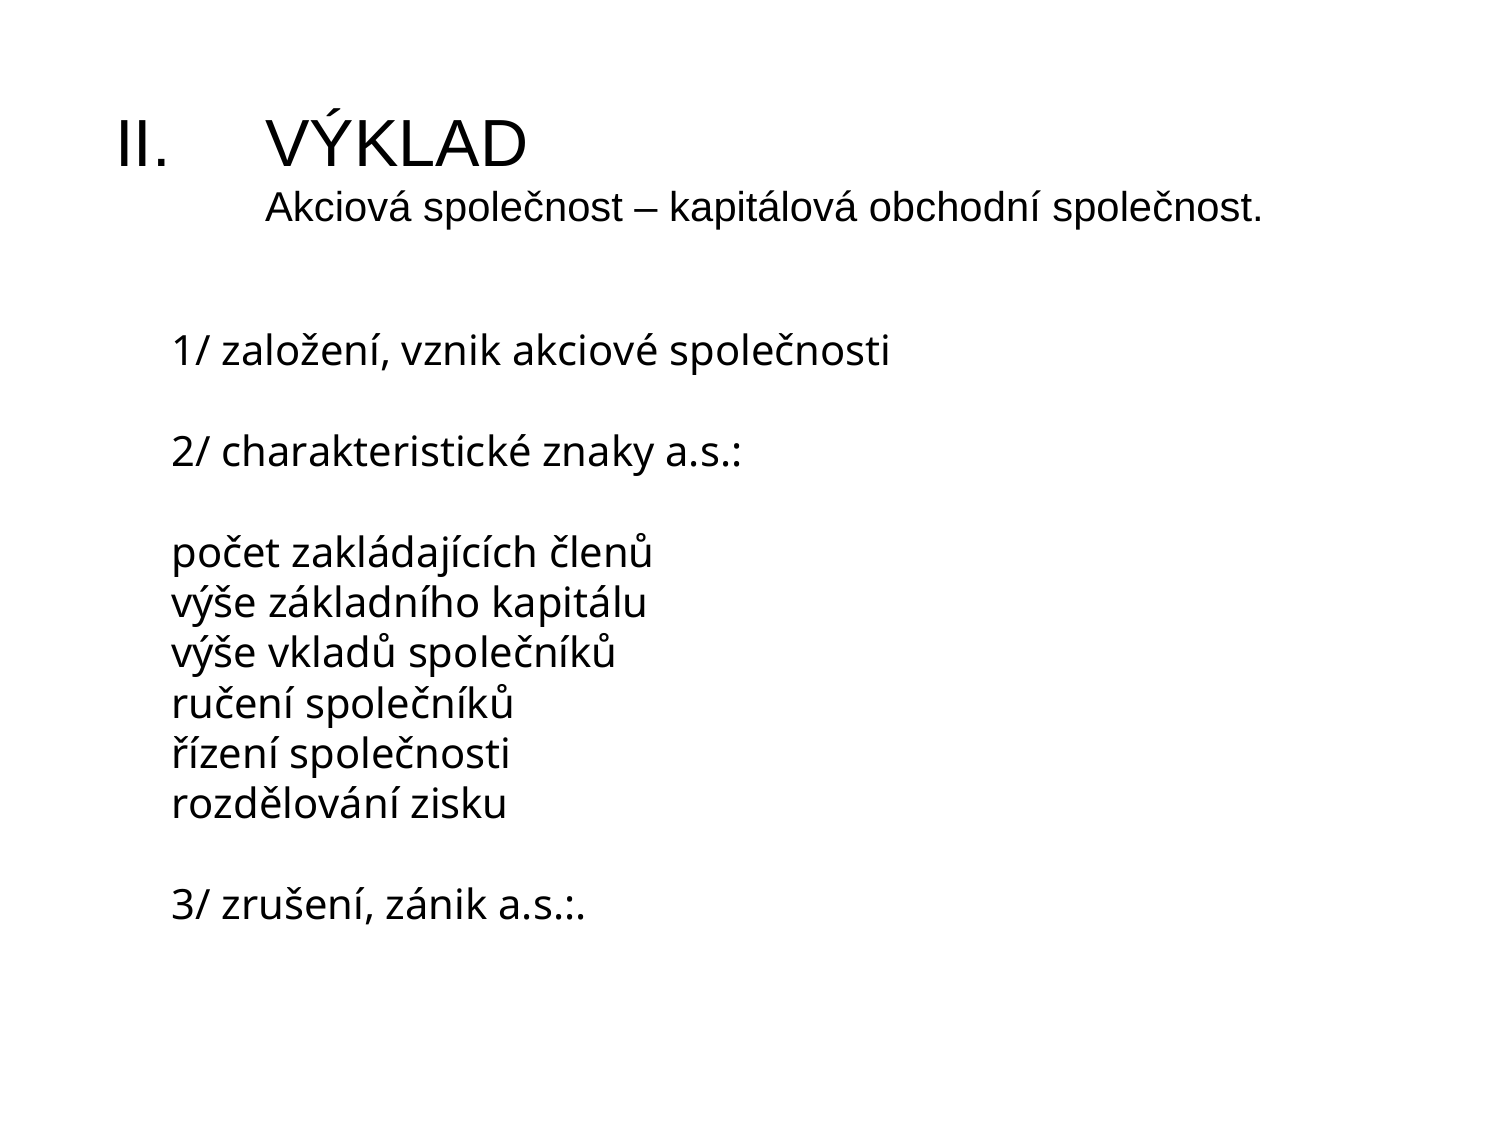

# VÝKLAD Akciová společnost – kapitálová obchodní společnost.
	1/ založení, vznik akciové společnosti
	2/ charakteristické znaky a.s.:
	počet zakládajících členů
	výše základního kapitálu
	výše vkladů společníků
	ručení společníků
	řízení společnosti
	rozdělování zisku
	3/ zrušení, zánik a.s.:.